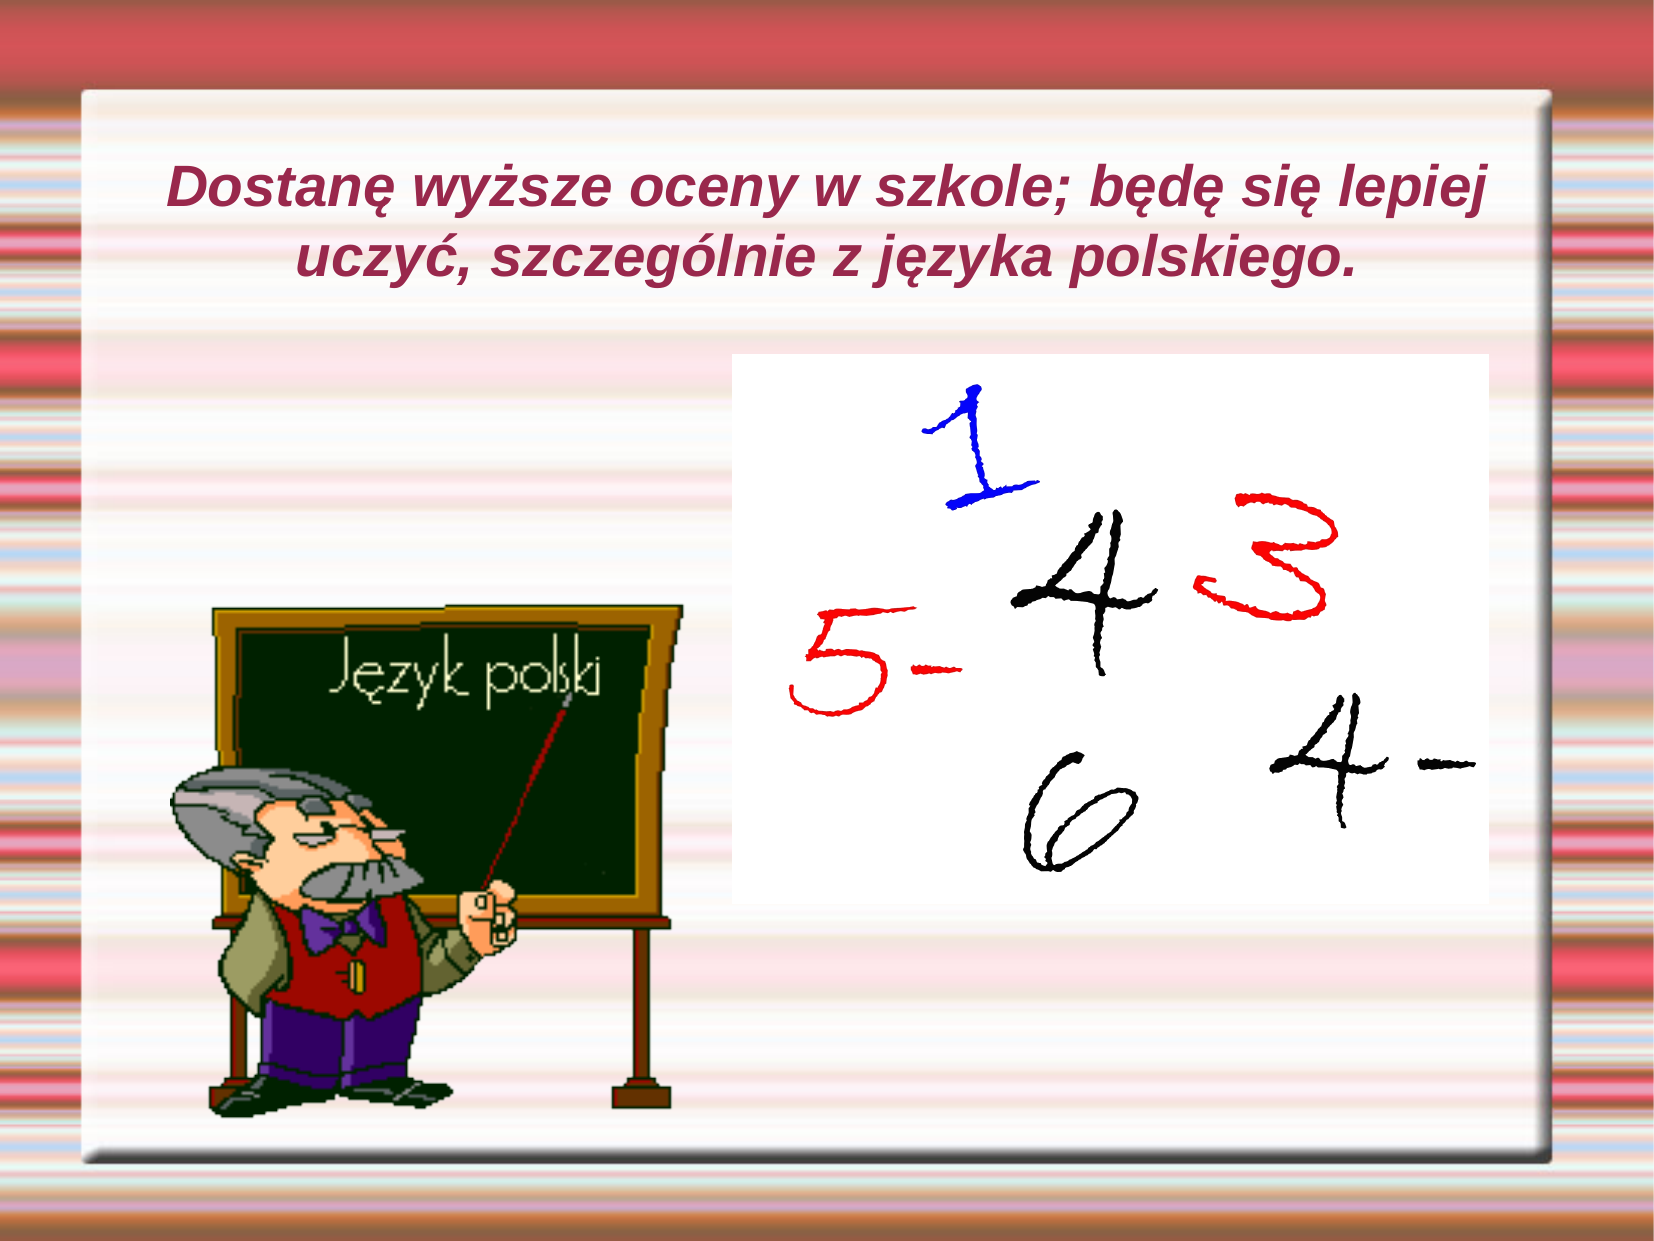

# Dostanę wyższe oceny w szkole; będę się lepiej uczyć, szczególnie z języka polskiego.